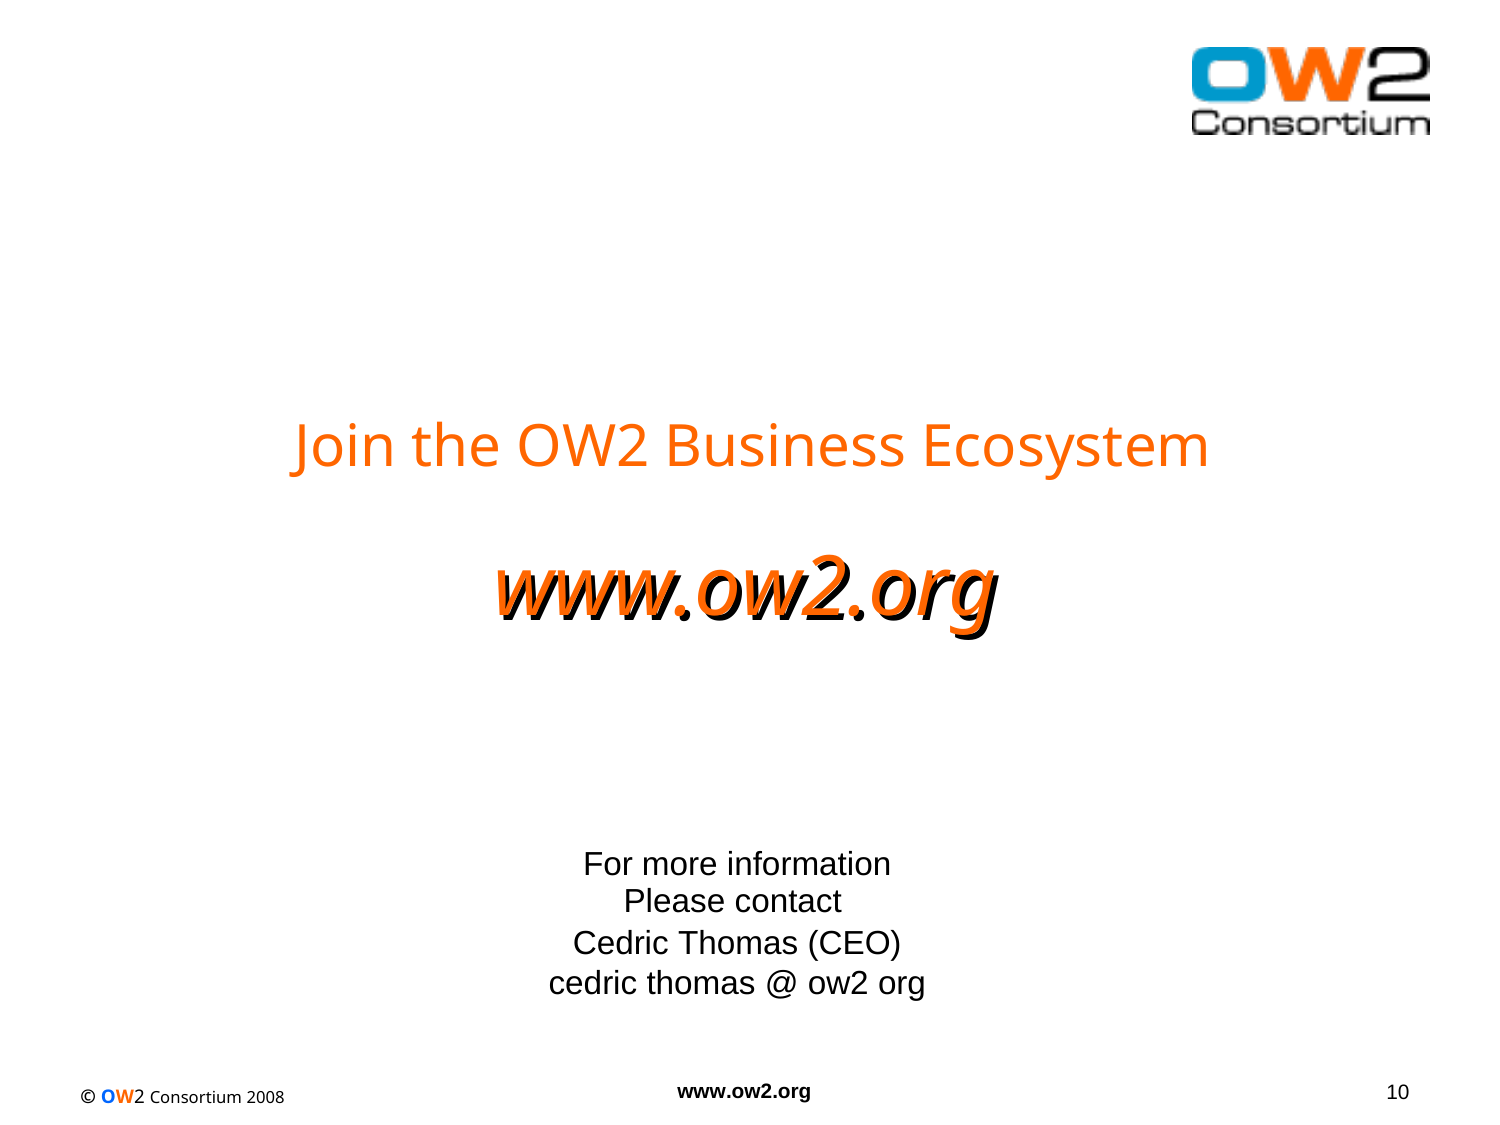

# Join the OW2 Business Ecosystem www.ow2.org
For more information
Please contact
Cedric Thomas (CEO)‏
cedric thomas @ ow2 org
10